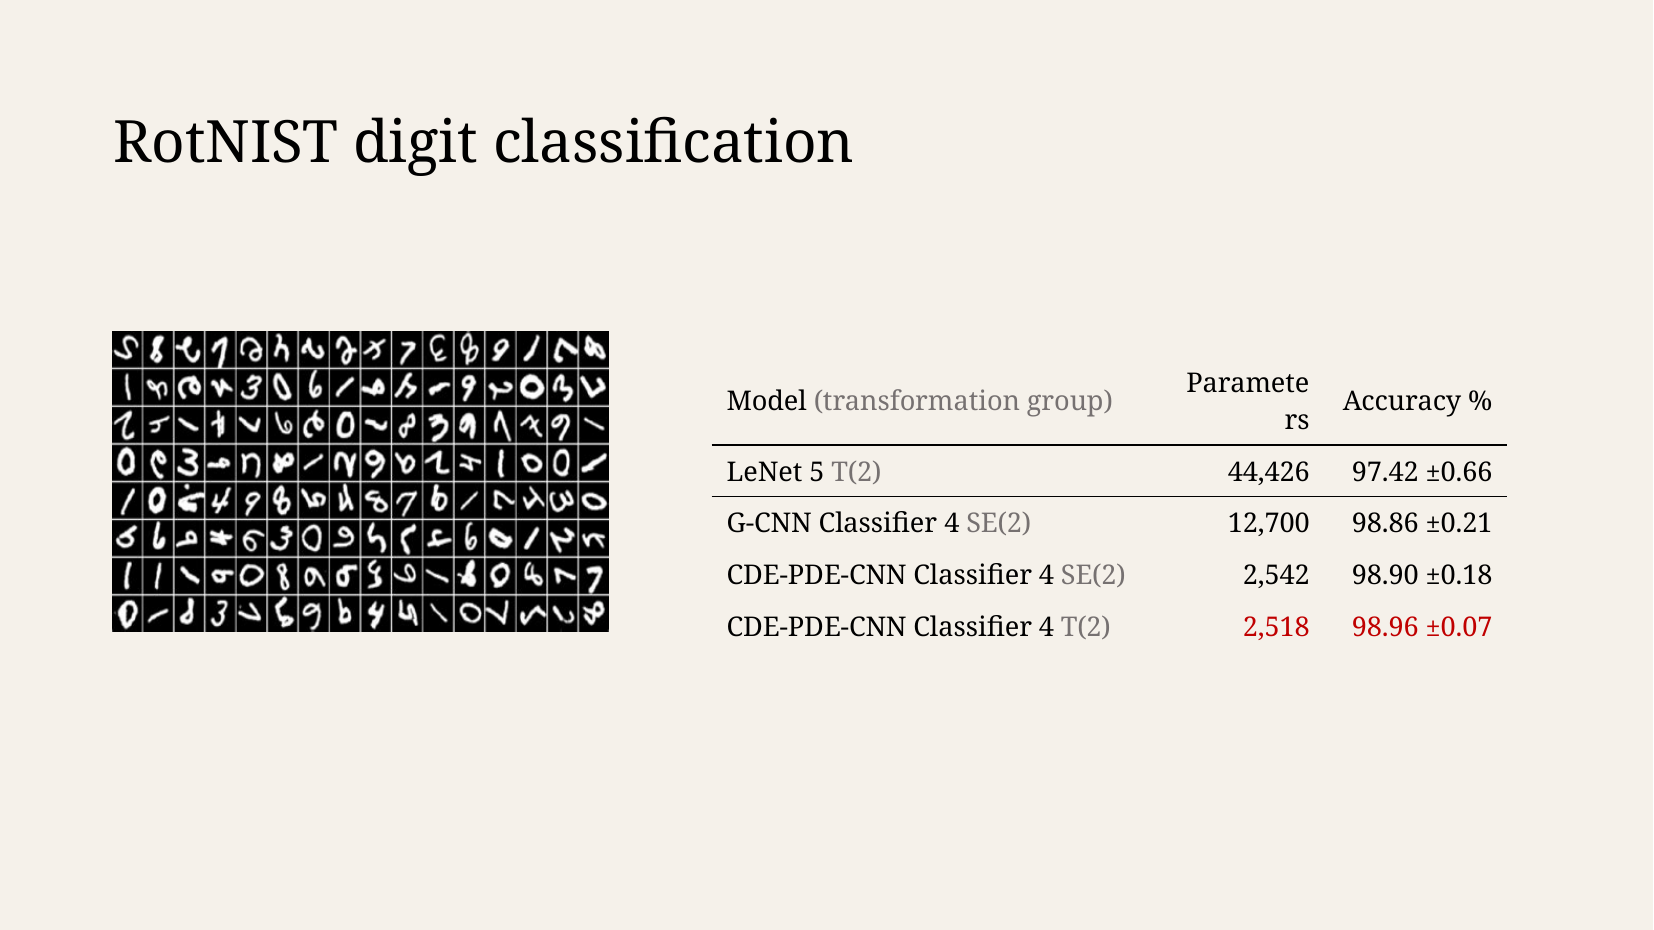

# RotNIST digit classification
| Model (transformation group) | Parameters | Accuracy % |
| --- | --- | --- |
| LeNet 5 T(2) | 44,426 | 97.42 ±0.66 |
| G-CNN Classifier 4 SE(2) | 12,700 | 98.86 ±0.21 |
| CDE-PDE-CNN Classifier 4 SE(2) | 2,542 | 98.90 ±0.18 |
| CDE-PDE-CNN Classifier 4 T(2) | 2,518 | 98.96 ±0.07 |